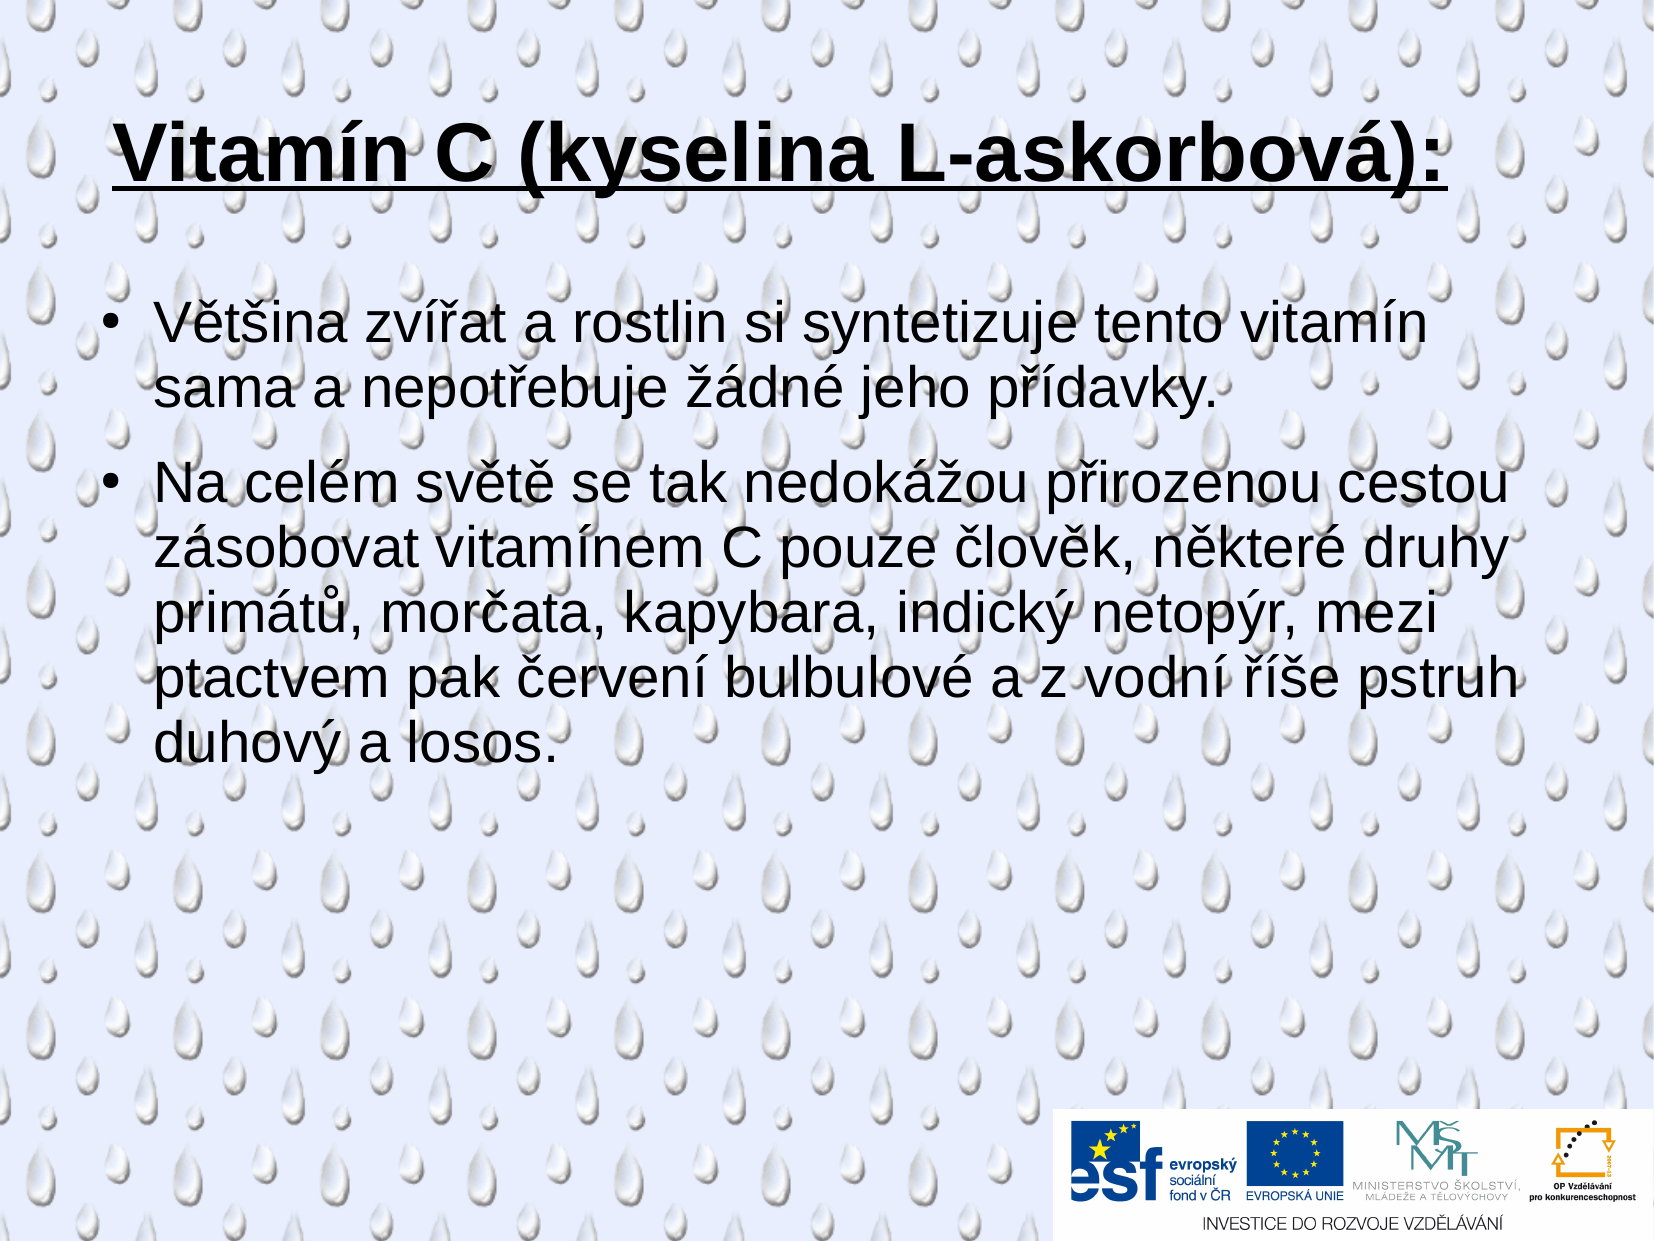

# Vitamín C (kyselina L-askorbová):
Většina zvířat a rostlin si syntetizuje tento vitamín sama a nepotřebuje žádné jeho přídavky.
Na celém světě se tak nedokážou přirozenou cestou zásobovat vitamínem C pouze člověk, některé druhy primátů, morčata, kapybara, indický netopýr, mezi ptactvem pak červení bulbulové a z vodní říše pstruh duhový a losos.